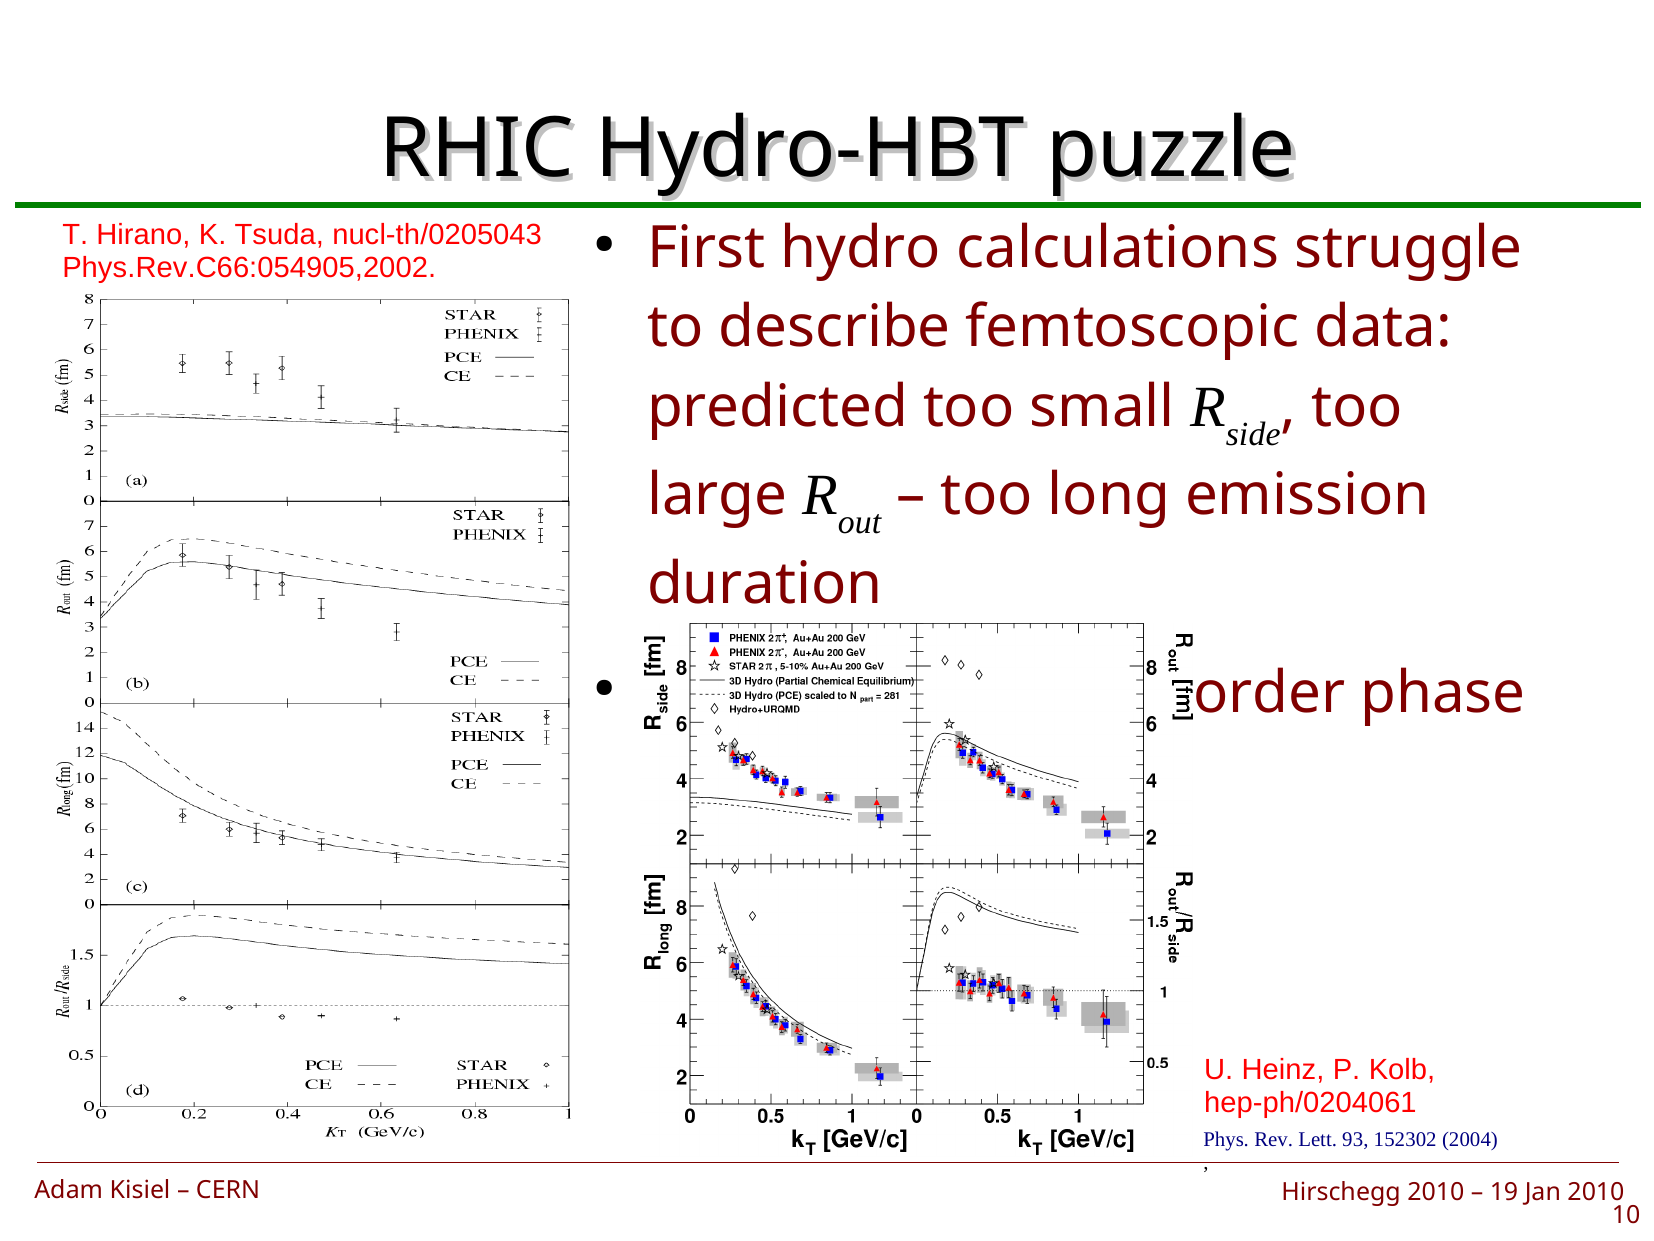

# RHIC Hydro-HBT puzzle
First hydro calculations struggle to describe femtoscopic data: predicted too small Rside, too large Rout – too long emission duration
No evidence of first order phase tr.
T. Hirano, K. Tsuda, nucl-th/0205043
Phys.Rev.C66:054905,2002.
U. Heinz, P. Kolb,
hep-ph/0204061
Phys. Rev. Lett. 93, 152302 (2004) ,